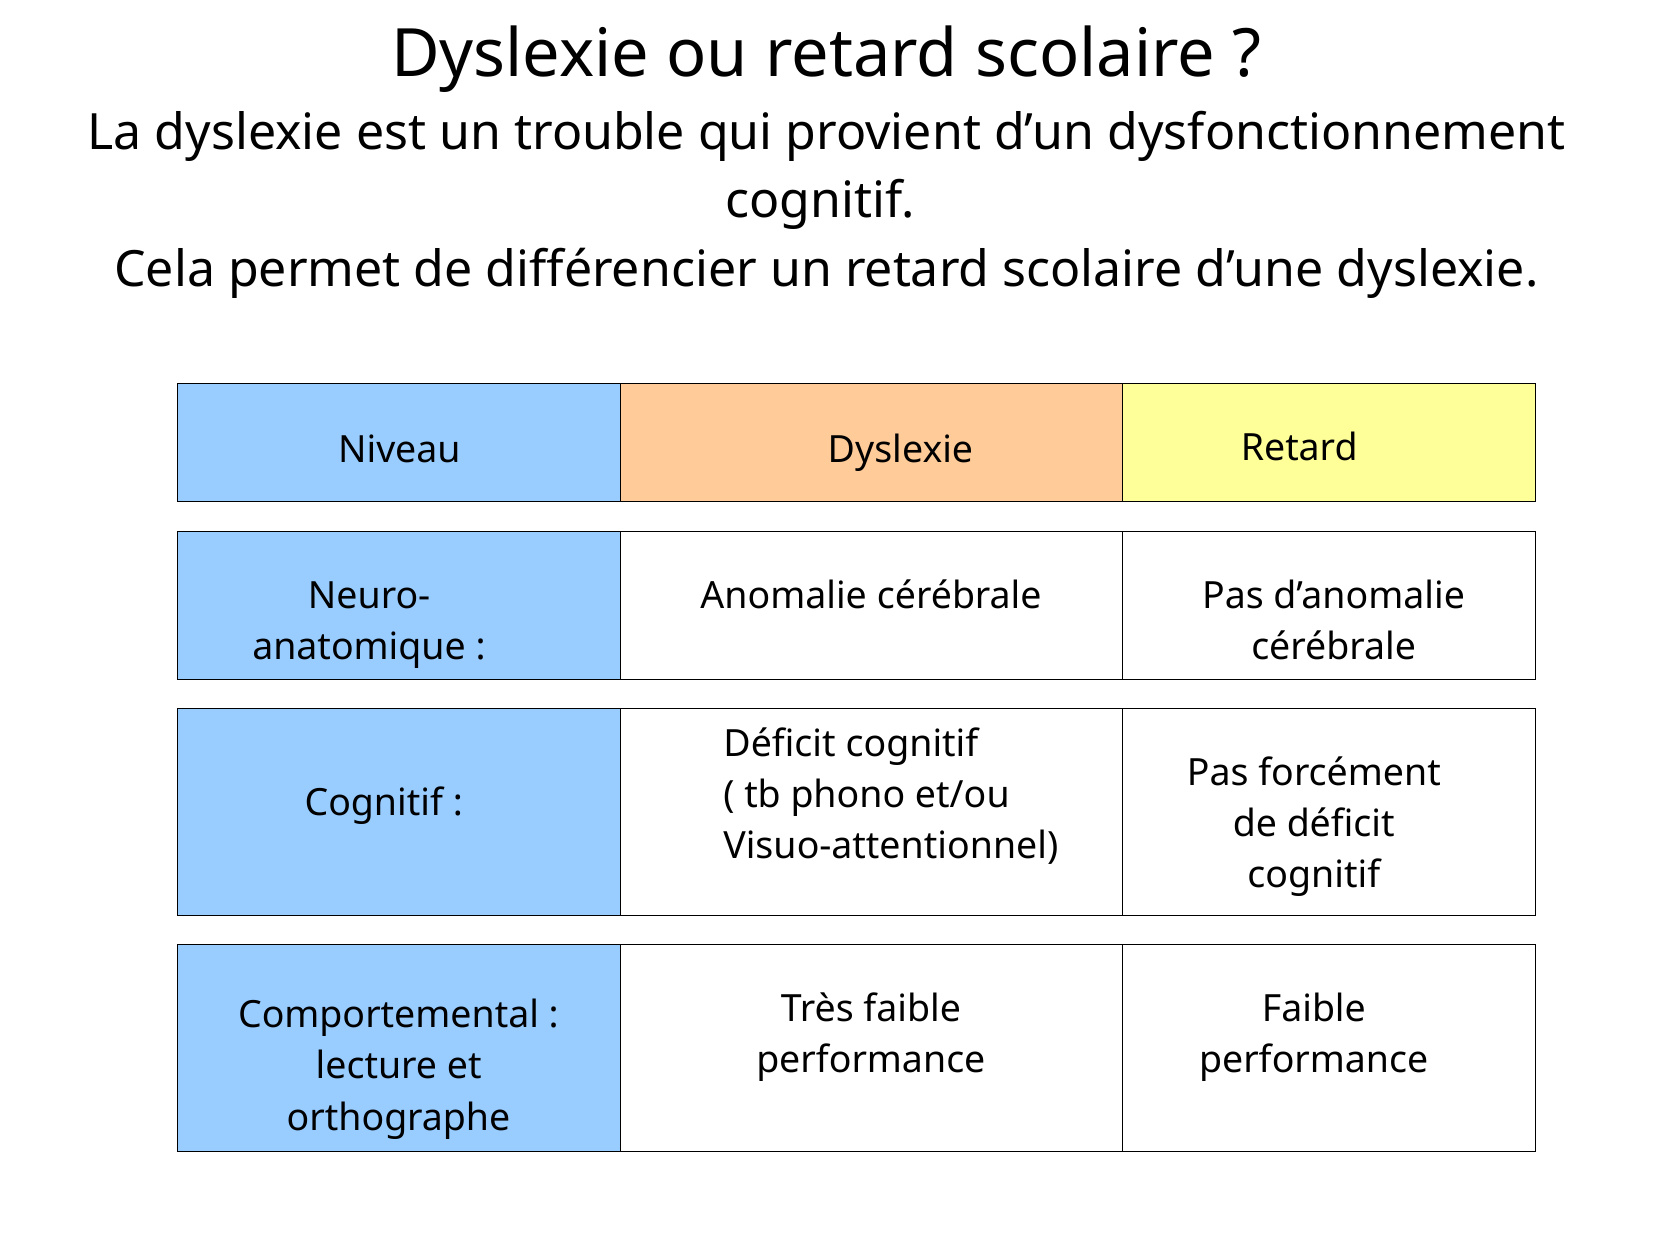

# Dyslexie ou retard scolaire ? La dyslexie est un trouble qui provient d’un dysfonctionnement cognitif. Cela permet de différencier un retard scolaire d’une dyslexie.
Retard
Niveau
Dyslexie
Neuro-anatomique :
Anomalie cérébrale
Pas d’anomalie
cérébrale
Déficit cognitif
( tb phono et/ou
Visuo-attentionnel)
Pas forcément de déficit
cognitif
Cognitif :
Très faible performance
Faible performance
Comportemental :
lecture et orthographe